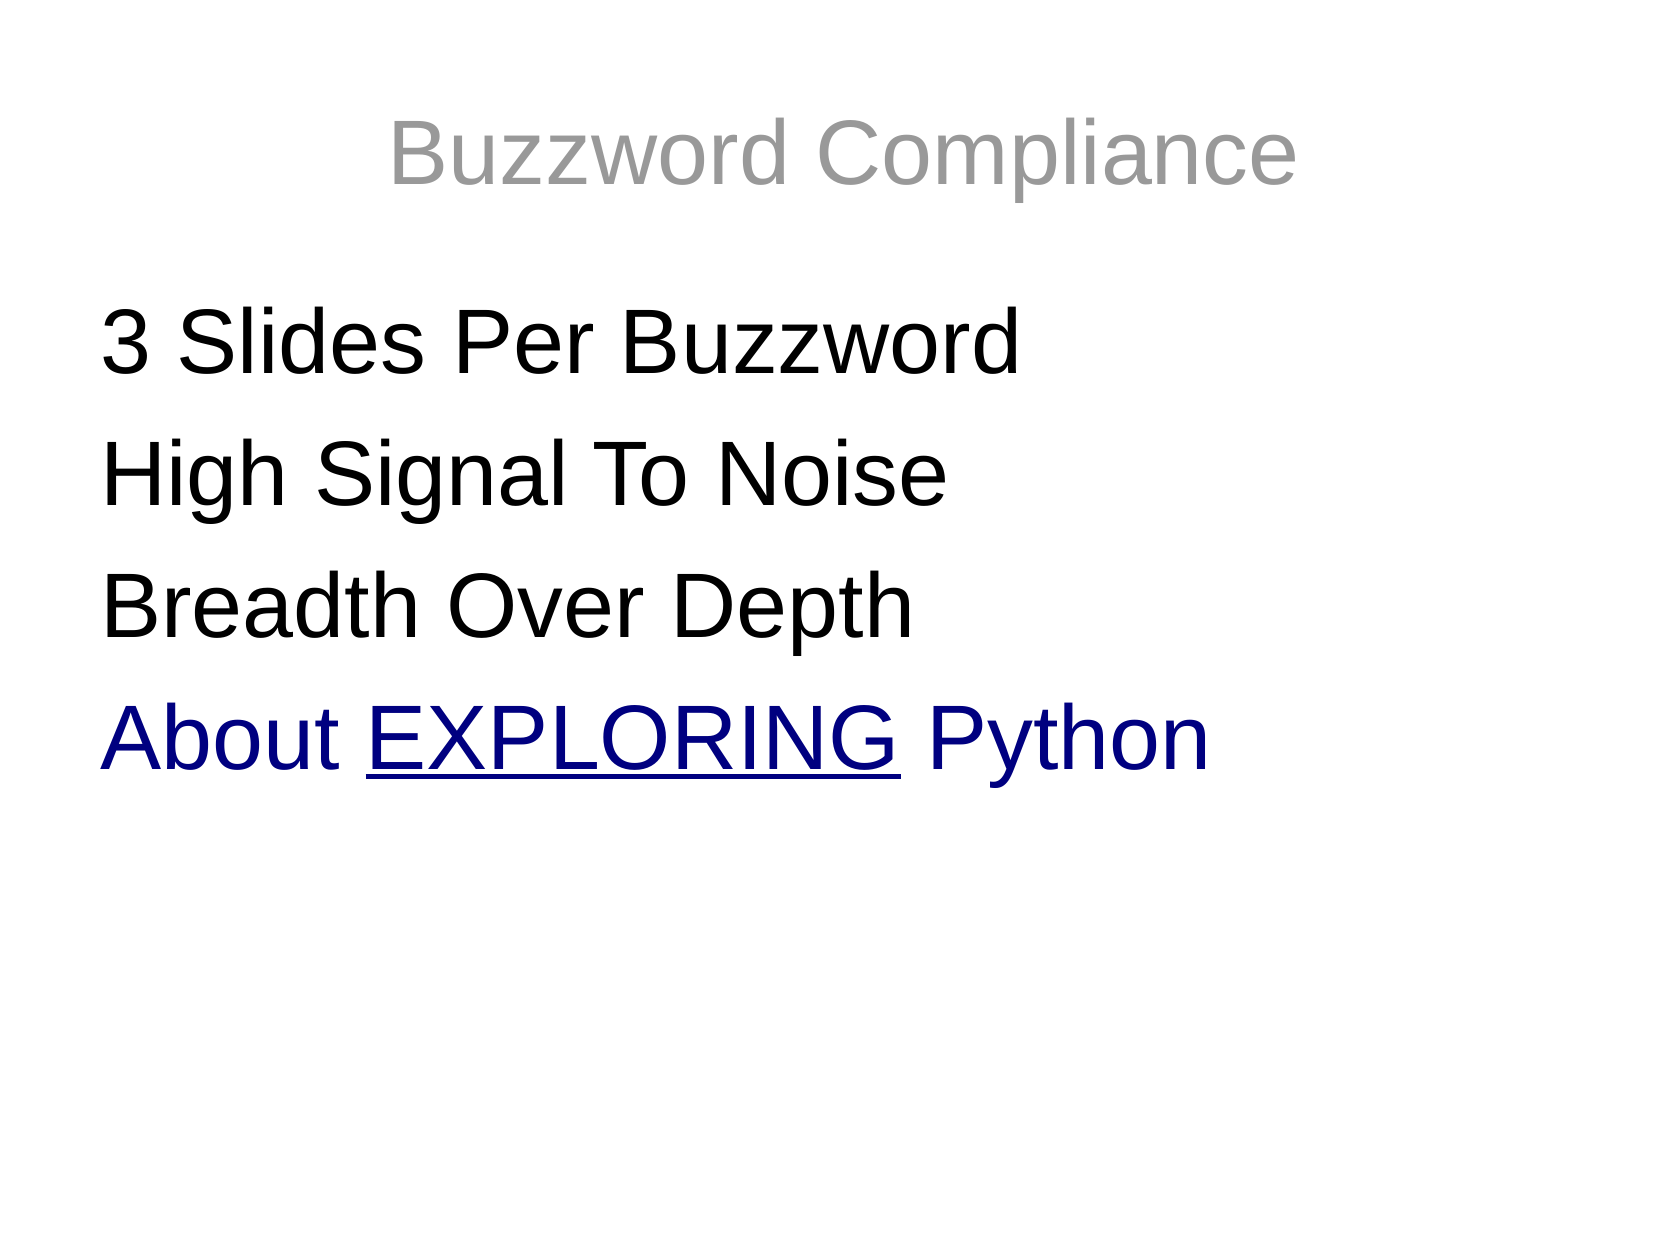

# Buzzword Compliance
3 Slides Per Buzzword
High Signal To Noise
Breadth Over Depth
About EXPLORING Python